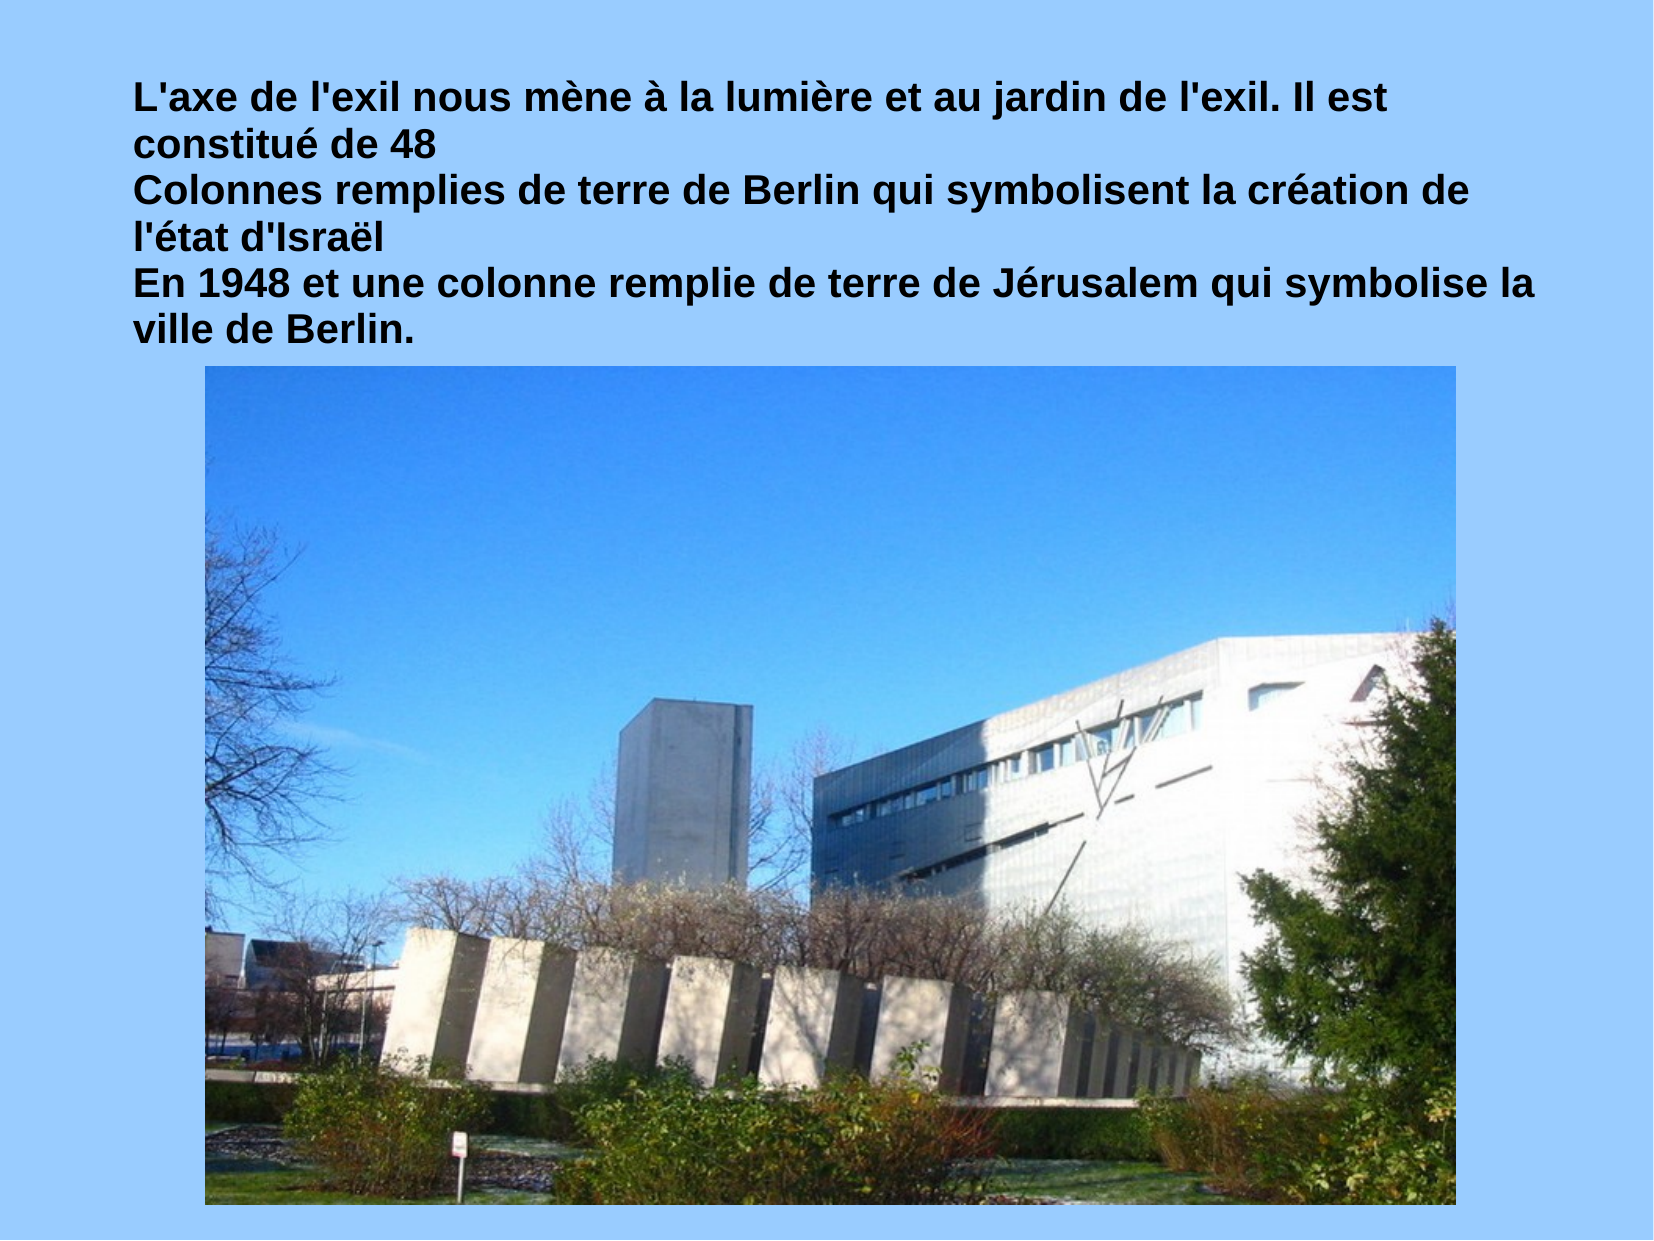

L'axe de l'exil nous mène à la lumière et au jardin de l'exil. Il est constitué de 48
Colonnes remplies de terre de Berlin qui symbolisent la création de l'état d'Israël
En 1948 et une colonne remplie de terre de Jérusalem qui symbolise la ville de Berlin.